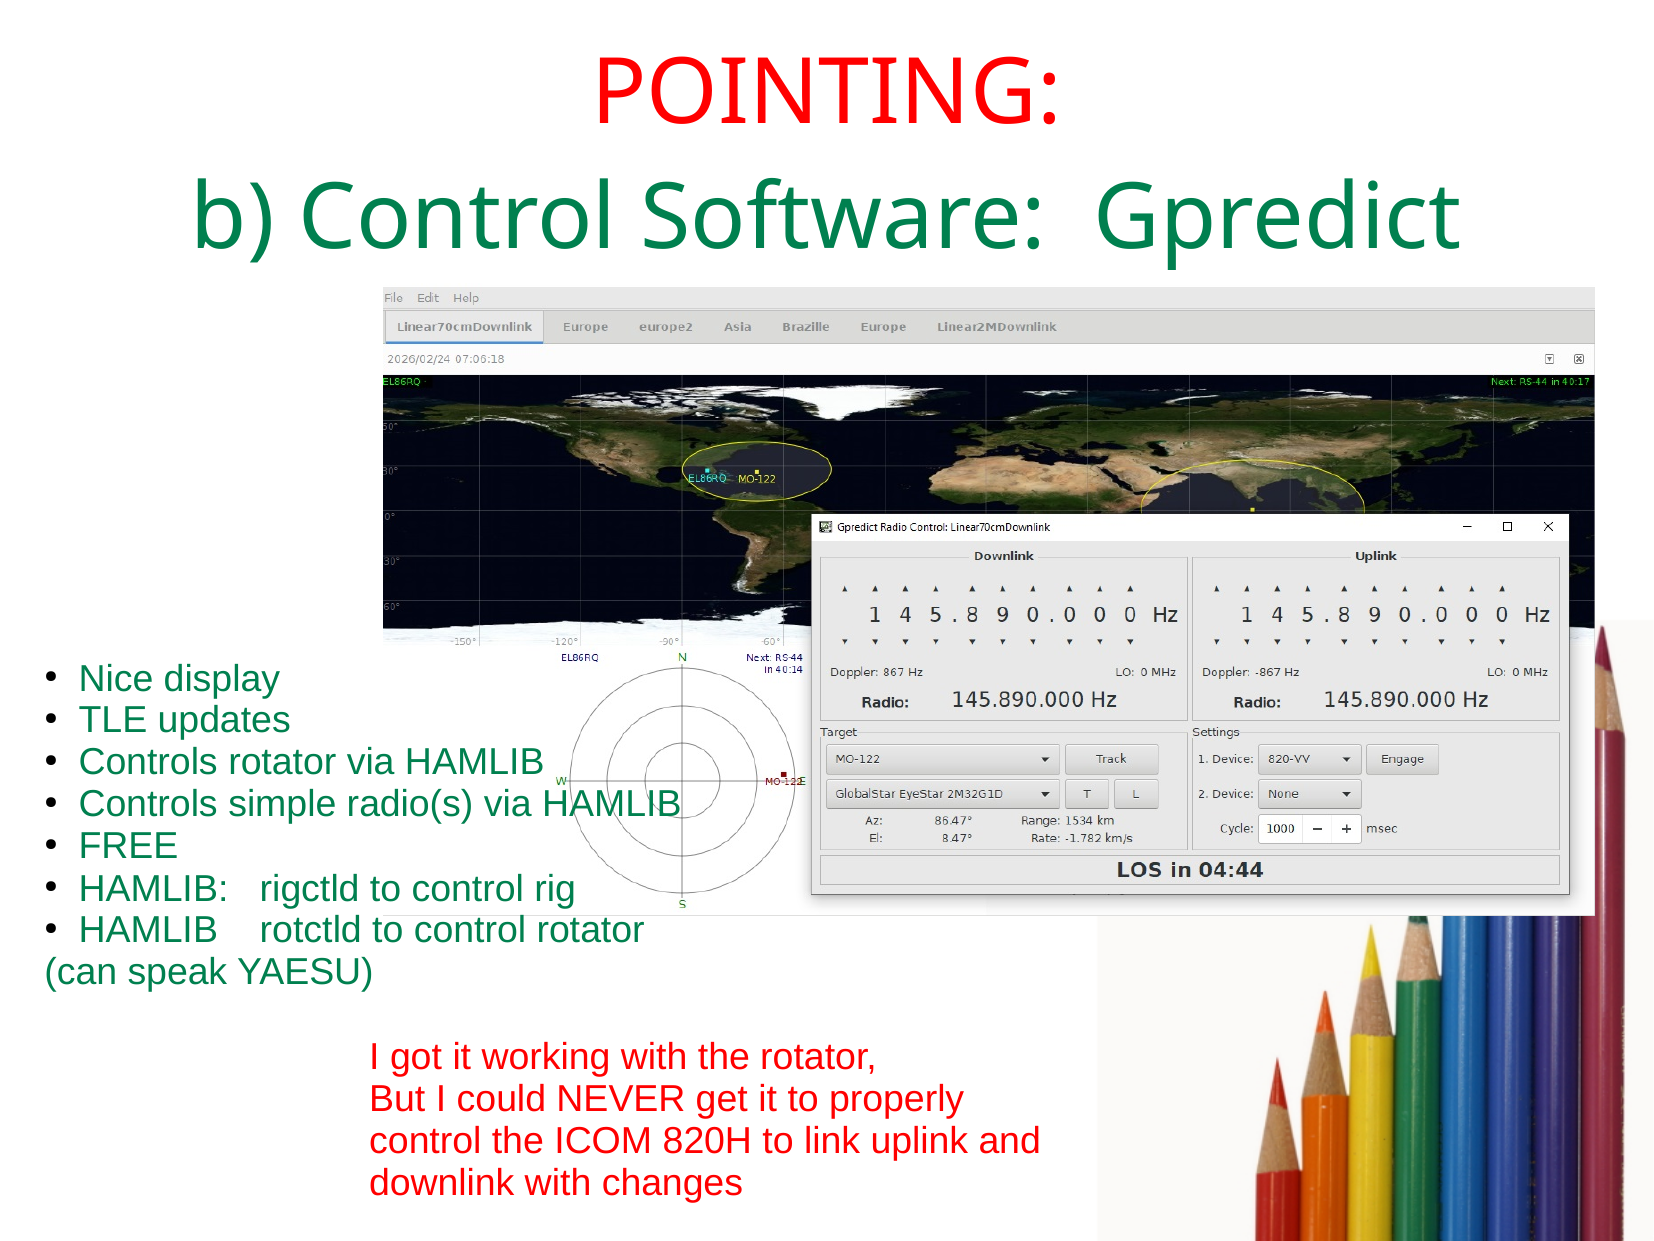

# POINTING: b) Control Software: Gpredict
 Nice display
 TLE updates
 Controls rotator via HAMLIB
 Controls simple radio(s) via HAMLIB
 FREE
 HAMLIB: rigctld to control rig
 HAMLIB rotctld to control rotator (can speak YAESU)
I got it working with the rotator,
But I could NEVER get it to properly control the ICOM 820H to link uplink and downlink with changes